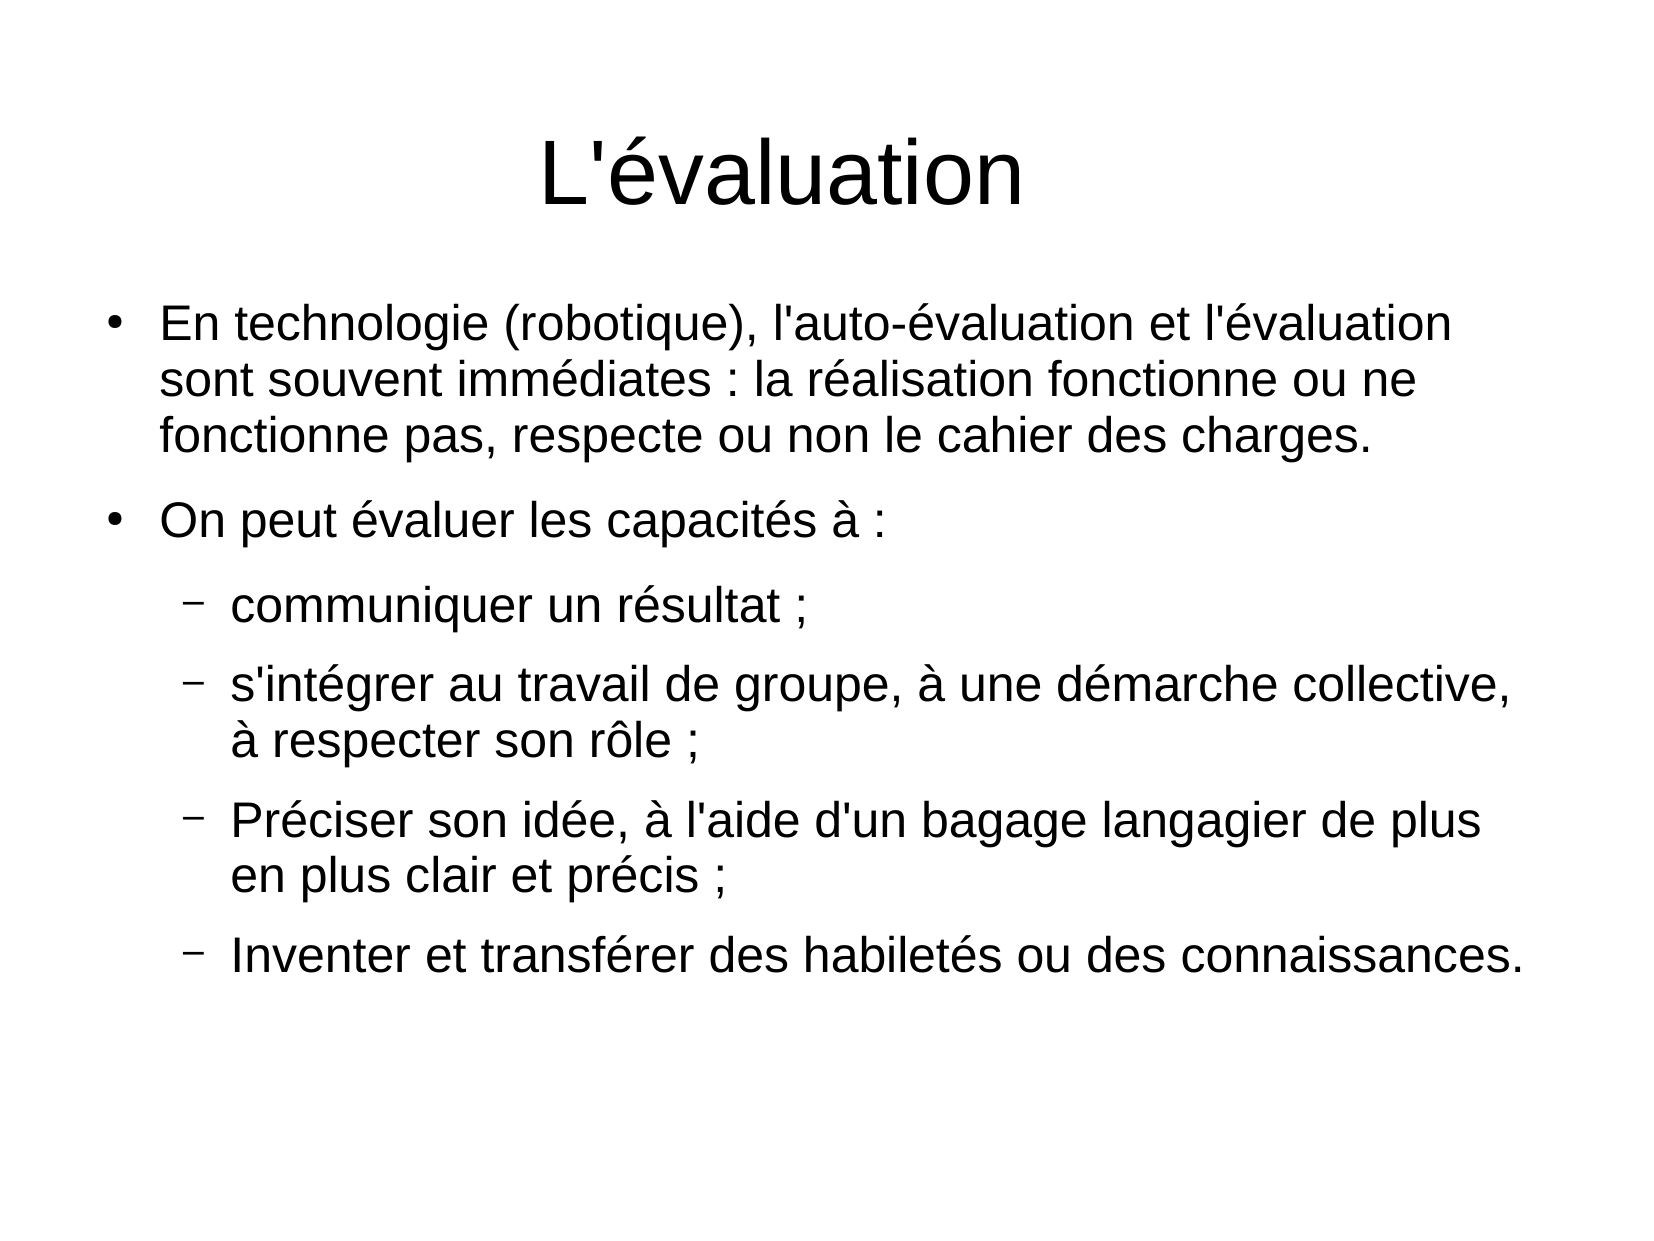

# L'évaluation
En technologie (robotique), l'auto-évaluation et l'évaluation sont souvent immédiates : la réalisation fonctionne ou ne fonctionne pas, respecte ou non le cahier des charges.
On peut évaluer les capacités à :
communiquer un résultat ;
s'intégrer au travail de groupe, à une démarche collective, à respecter son rôle ;
Préciser son idée, à l'aide d'un bagage langagier de plus en plus clair et précis ;
Inventer et transférer des habiletés ou des connaissances.